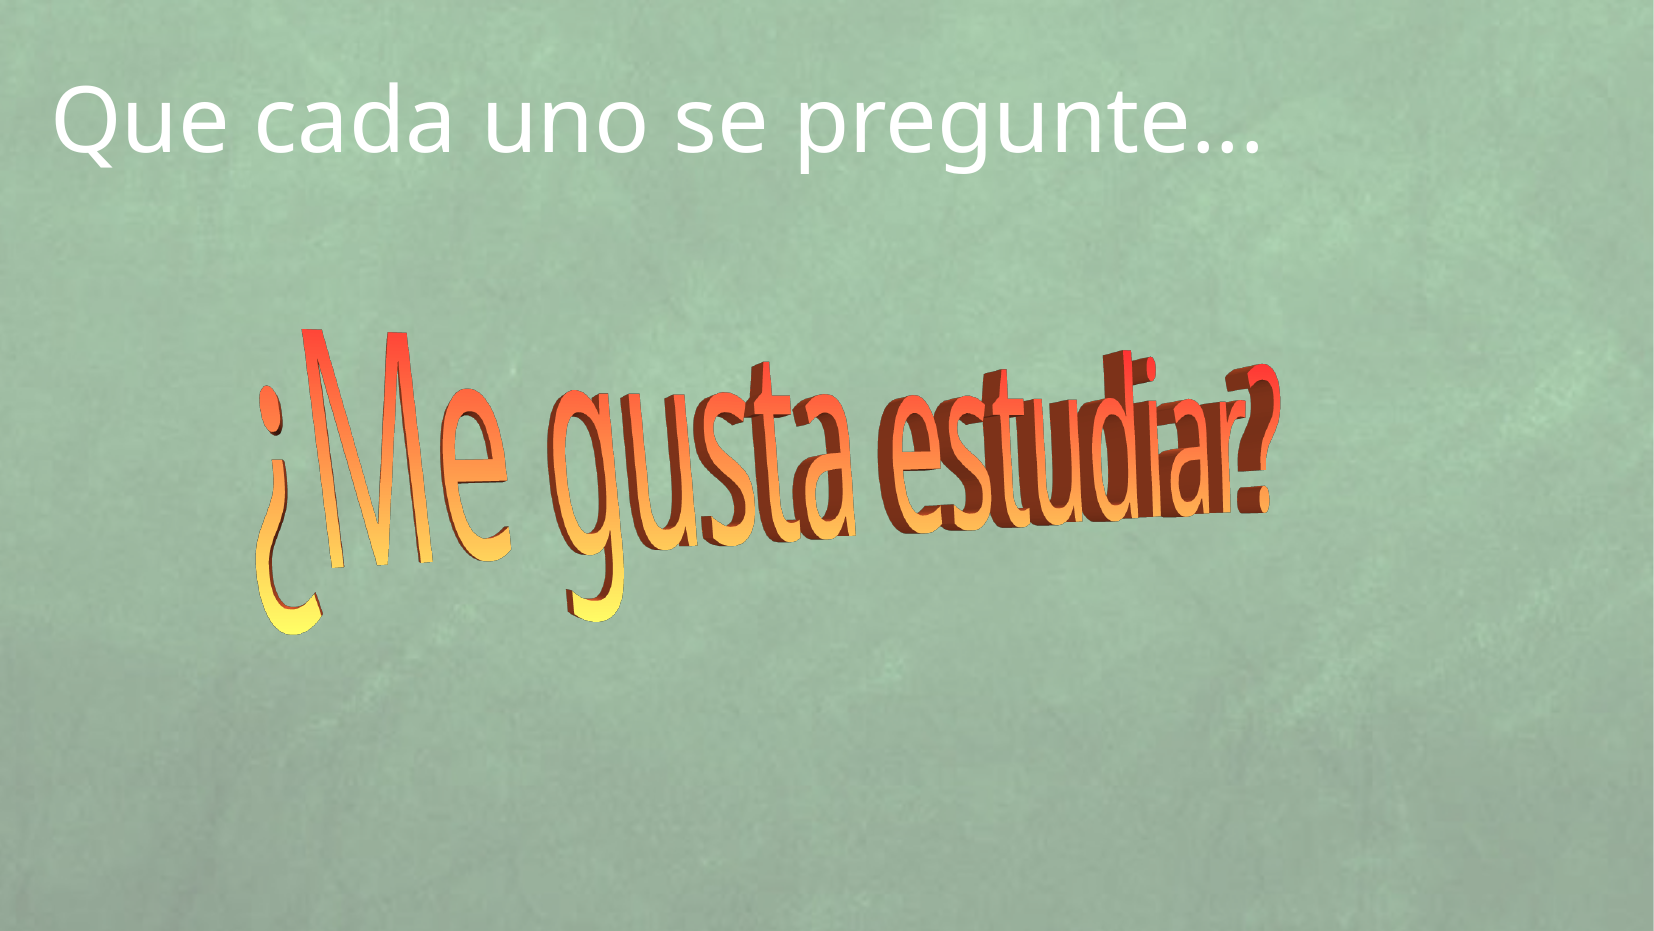

Que cada uno se pregunte...
¿Me gusta estudiar?